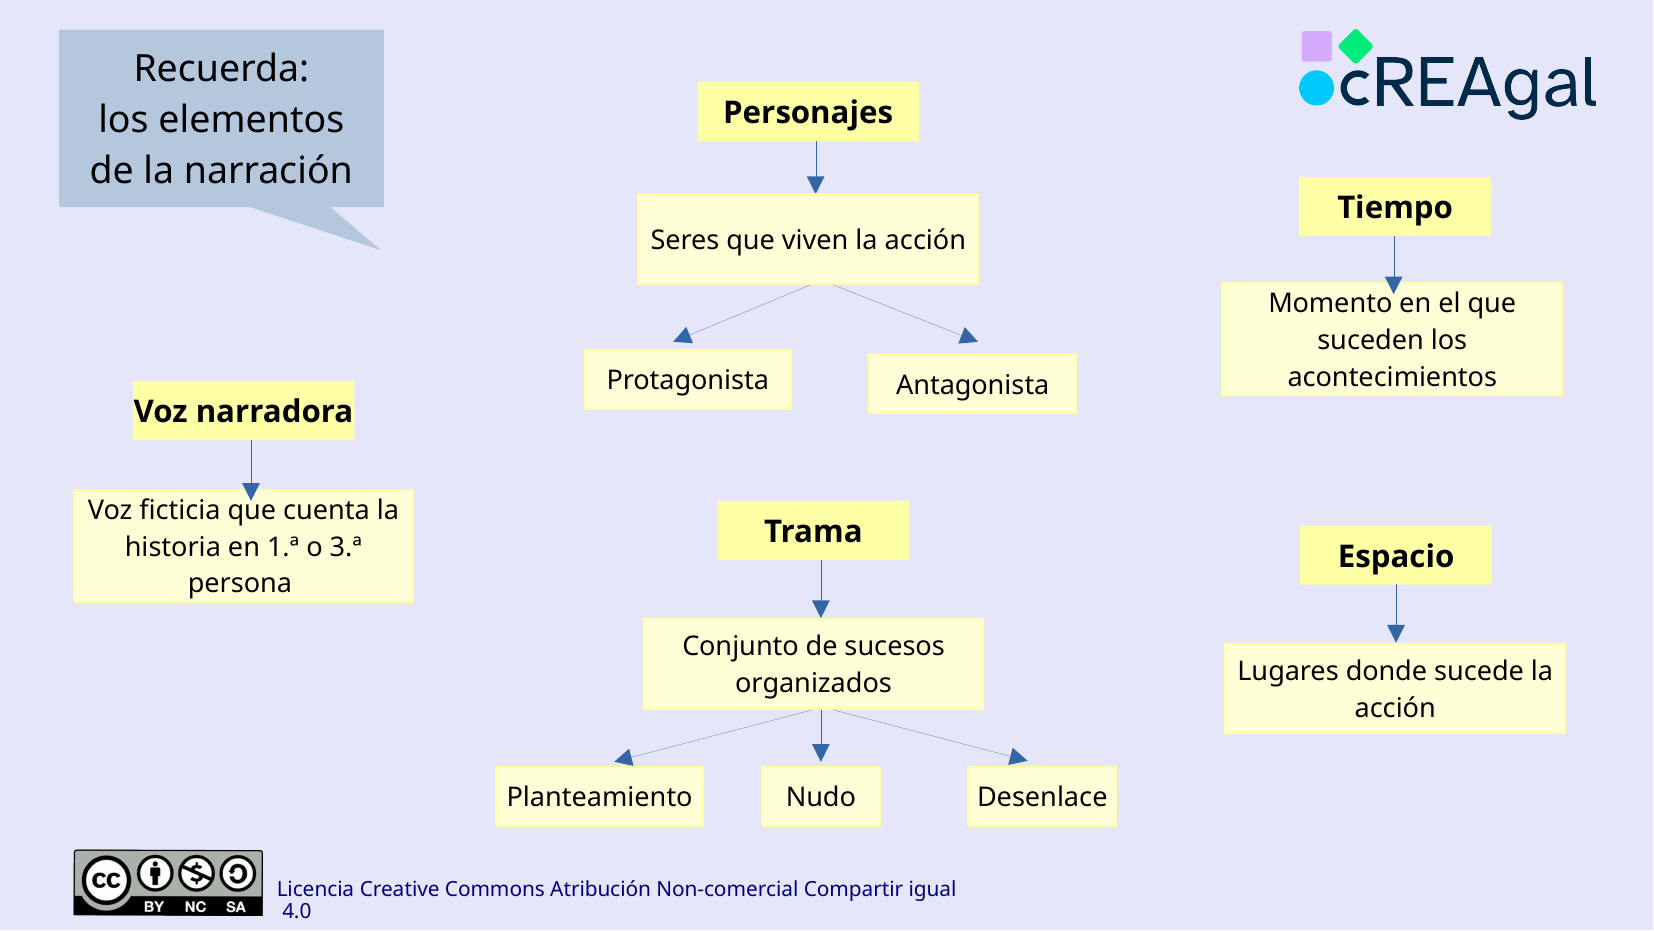

Recuerda:
los elementos de la narración
Personajes
Tiempo
Seres que viven la acción
Momento en el que suceden los acontecimientos
Protagonista
Antagonista
# Voz narradora
Voz ficticia que cuenta la historia en 1.ª o 3.ª persona
Trama
Espacio
Conjunto de sucesos organizados
Lugares donde sucede la acción
Planteamiento
Nudo
Desenlace
Licencia Creative Commons Atribución Non-comercial Compartir igual 4.0